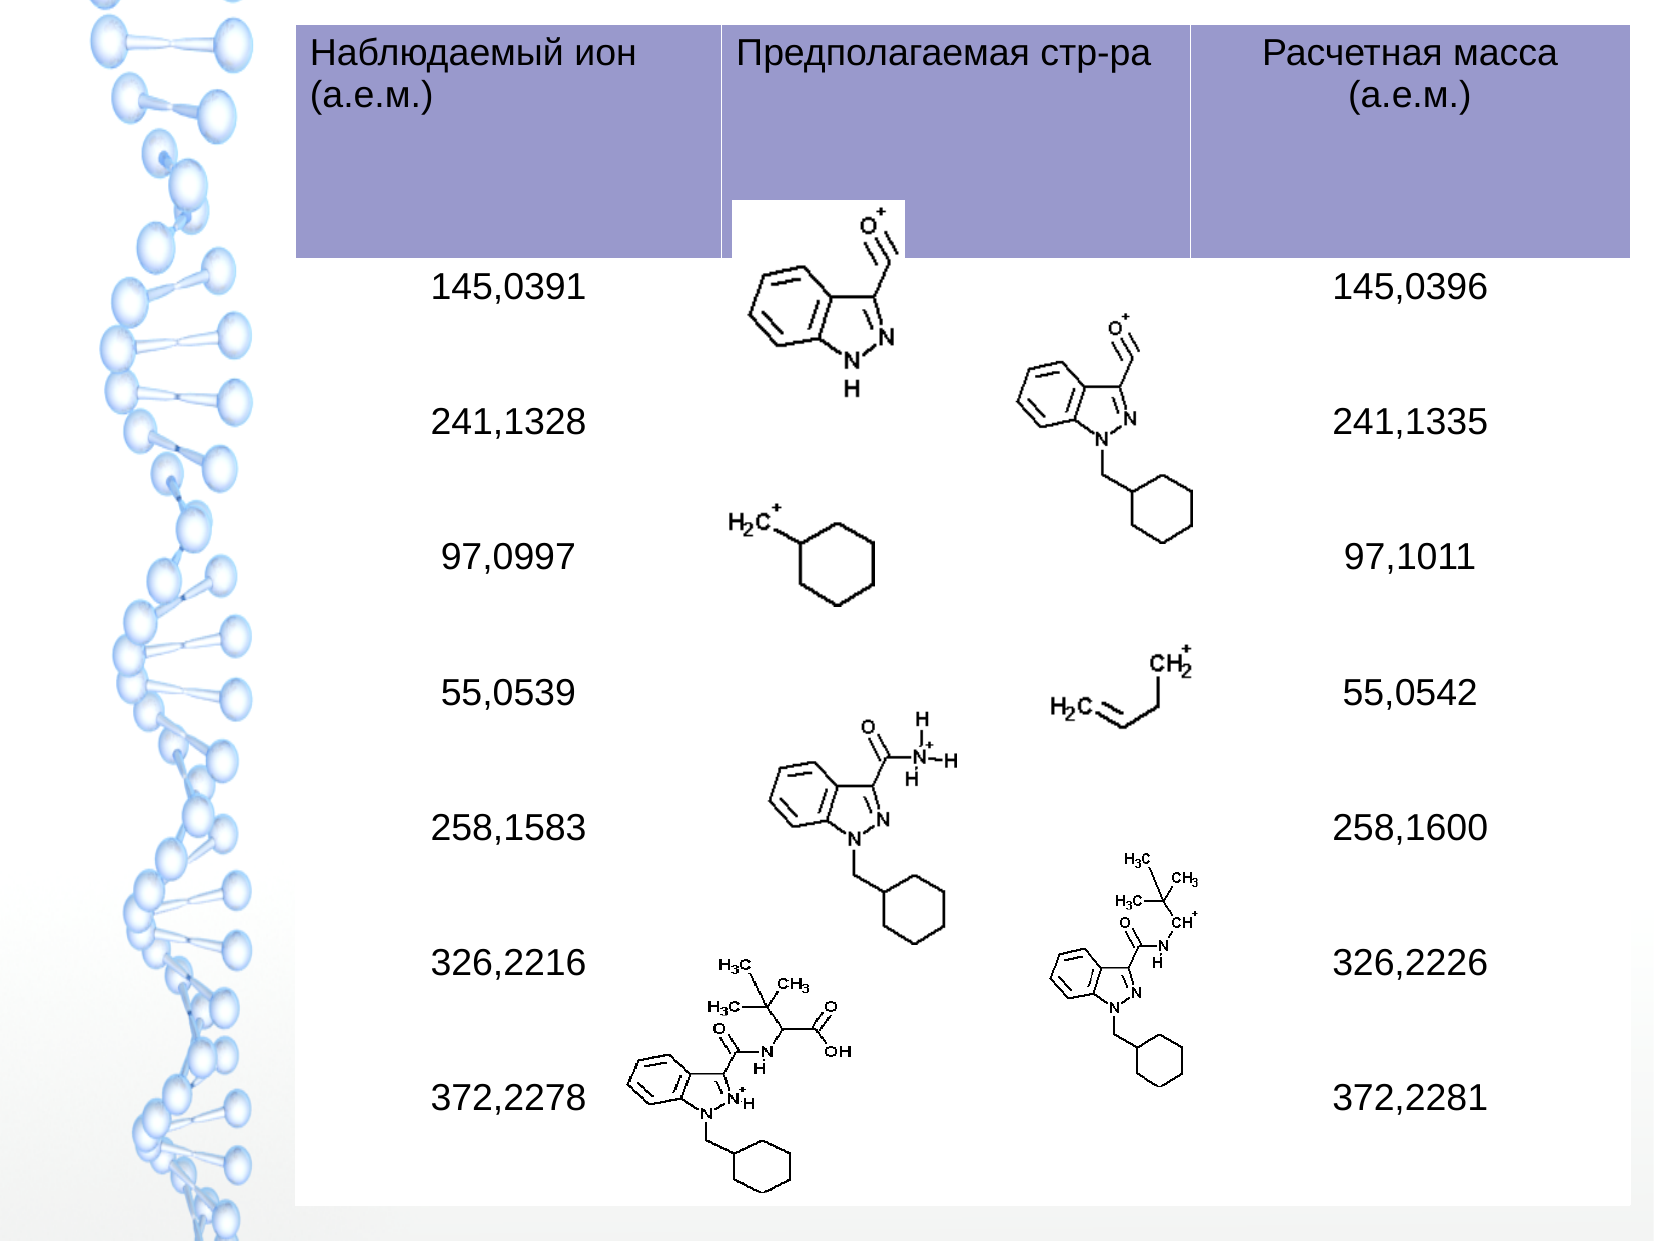

| Наблюдаемый ион (а.е.м.) | Предполагаемая стр-ра | Расчетная масса (а.е.м.) |
| --- | --- | --- |
| 145,0391 | | 145,0396 |
| 241,1328 | | 241,1335 |
| 97,0997 | | 97,1011 |
| 55,0539 | | 55,0542 |
| 258,1583 | | 258,1600 |
| 326,2216 | | 326,2226 |
| 372,2278 | | 372,2281 |